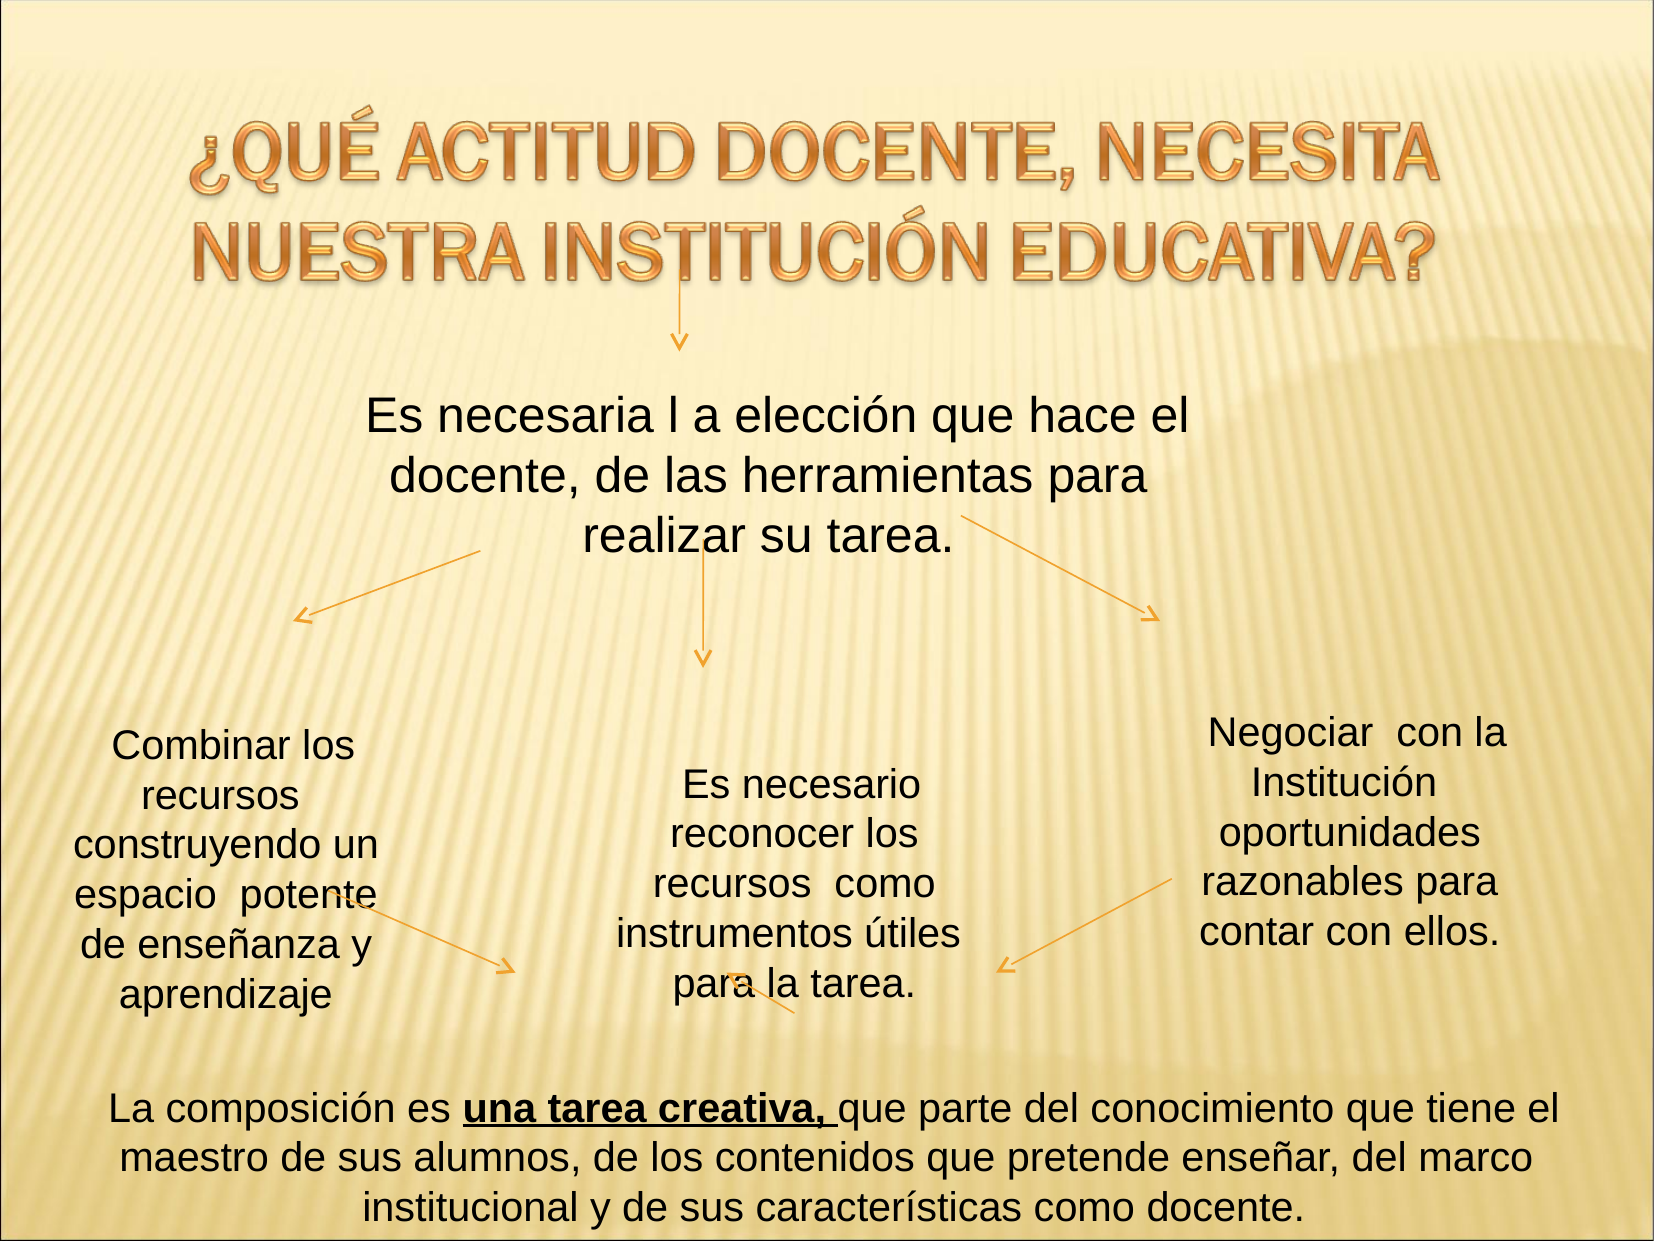

Es necesaria l a elección que hace el docente, de las herramientas para realizar su tarea.
Negociar con la Institución oportunidades razonables para contar con ellos.
Combinar los recursos construyendo un espacio potente de enseñanza y aprendizaje
Es necesario reconocer los recursos como instrumentos útiles para la tarea.
La composición es una tarea creativa, que parte del conocimiento que tiene el maestro de sus alumnos, de los contenidos que pretende enseñar, del marco
institucional y de sus características como docente.